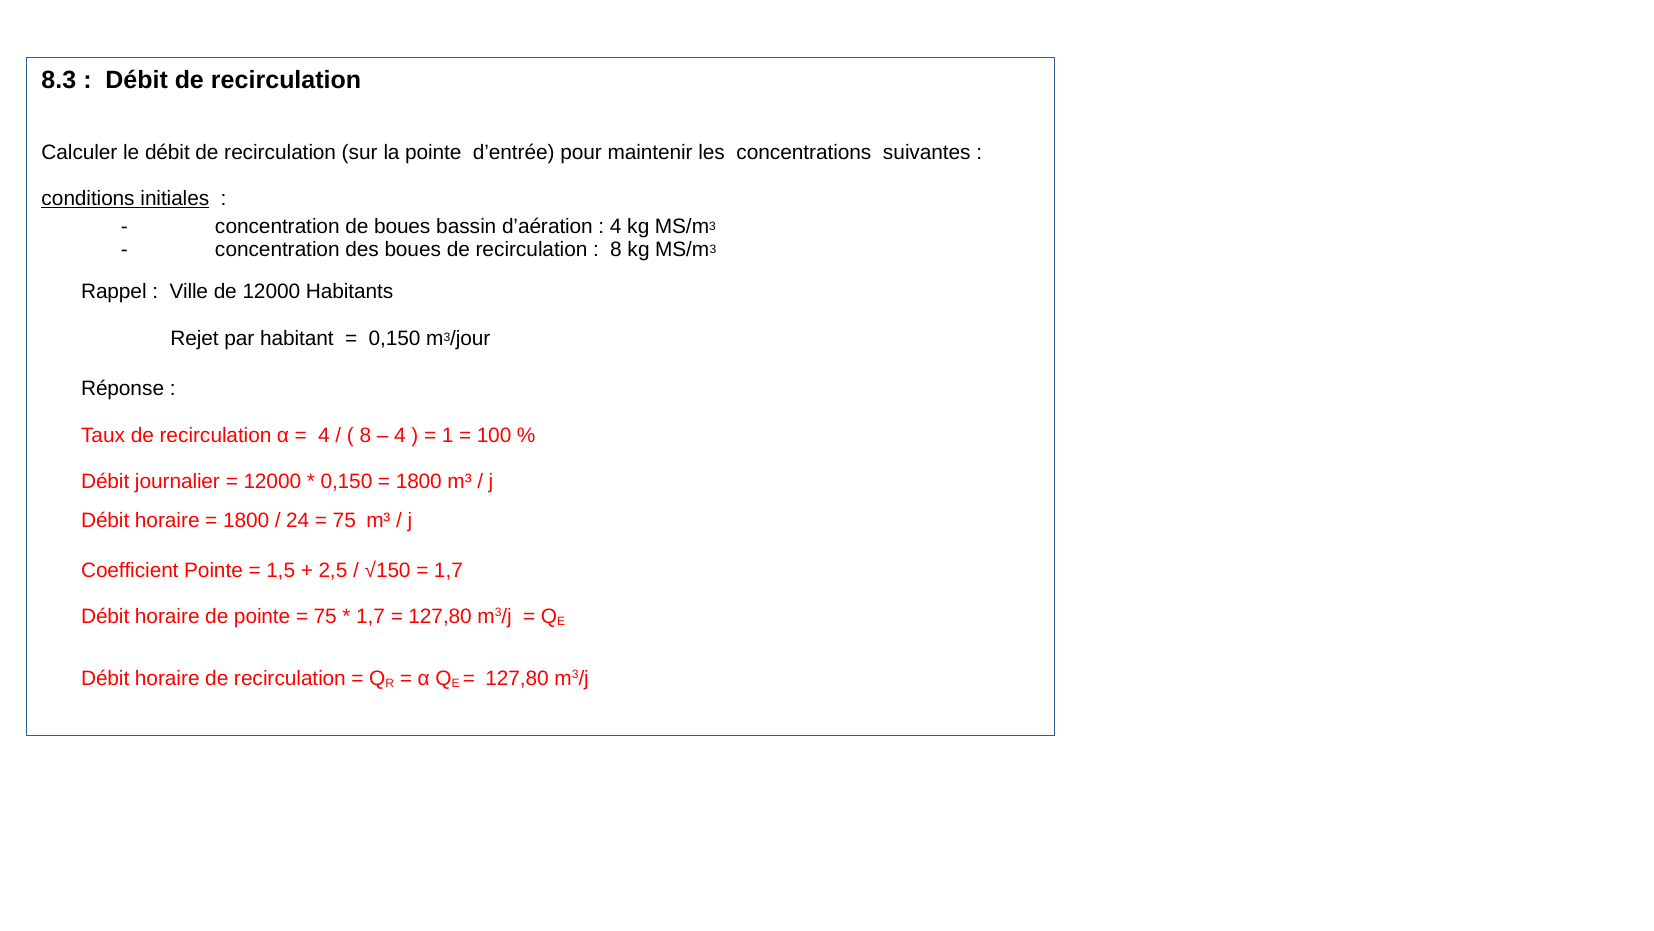

8.3 : Débit de recirculation
Calculer le débit de recirculation (sur la pointe d’entrée) pour maintenir les concentrations suivantes : conditions initiales :
-	 concentration de boues bassin d’aération : 4 kg MS/m3
-	 concentration des boues de recirculation : 8 kg MS/m3
Rappel : Ville de 12000 Habitants
	 Rejet par habitant = 0,150 m3/jour
Réponse :
Taux de recirculation α = 4 / ( 8 – 4 ) = 1 = 100 %
Débit journalier = 12000 * 0,150 = 1800 m³ / j
Débit horaire = 1800 / 24 = 75 m³ / j
Coefficient Pointe = 1,5 + 2,5 / √150 = 1,7
Débit horaire de pointe = 75 * 1,7 = 127,80 m3/j = QE
Débit horaire de recirculation = QR = α QE = 127,80 m3/j